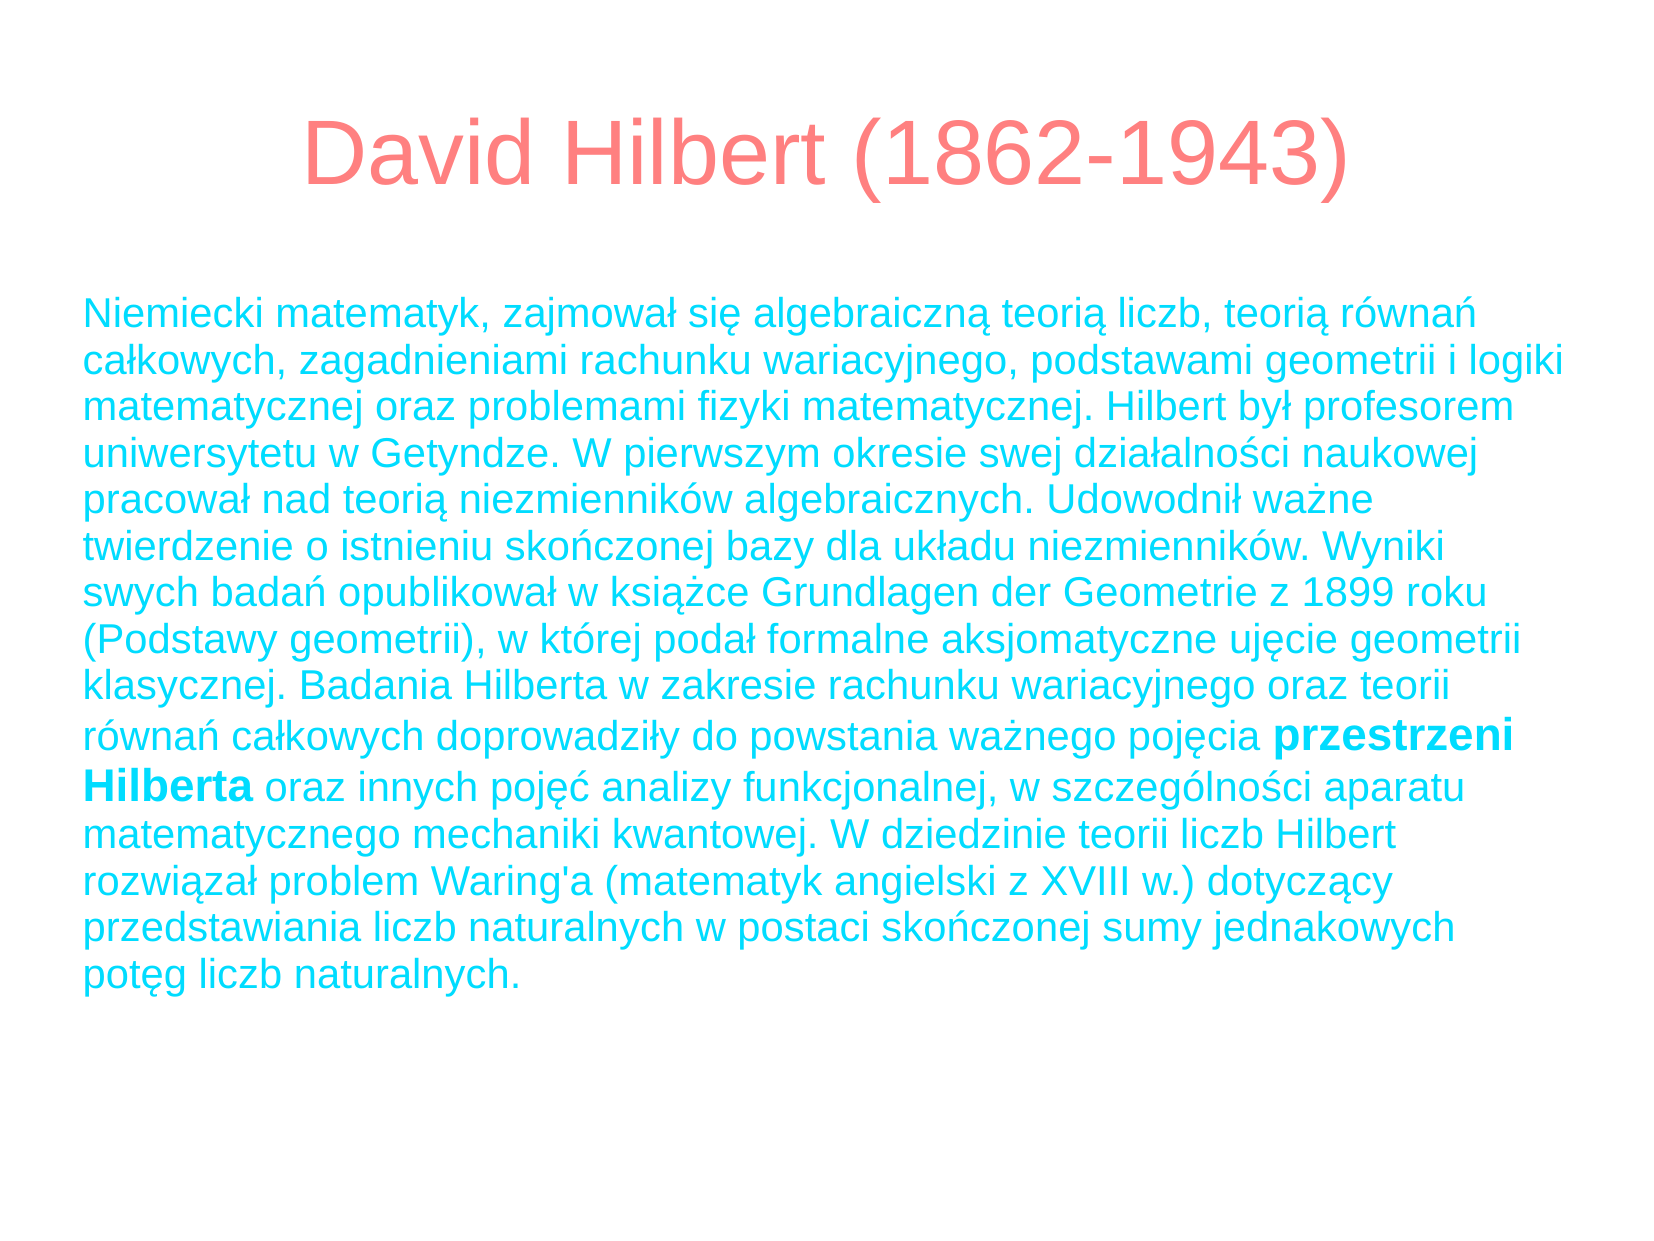

# David Hilbert (1862-1943)
Niemiecki matematyk, zajmował się algebraiczną teorią liczb, teorią równań całkowych, zagadnieniami rachunku wariacyjnego, podstawami geometrii i logiki matematycznej oraz problemami fizyki matematycznej. Hilbert był profesorem uniwersytetu w Getyndze. W pierwszym okresie swej działalności naukowej pracował nad teorią niezmienników algebraicznych. Udowodnił ważne twierdzenie o istnieniu skończonej bazy dla układu niezmienników. Wyniki swych badań opublikował w książce Grundlagen der Geometrie z 1899 roku (Podstawy geometrii), w której podał formalne aksjomatyczne ujęcie geometrii klasycznej. Badania Hilberta w zakresie rachunku wariacyjnego oraz teorii równań całkowych doprowadziły do powstania ważnego pojęcia przestrzeni Hilberta oraz innych pojęć analizy funkcjonalnej, w szczególności aparatu matematycznego mechaniki kwantowej. W dziedzinie teorii liczb Hilbert rozwiązał problem Waring'a (matematyk angielski z XVIII w.) dotyczący przedstawiania liczb naturalnych w postaci skończonej sumy jednakowych potęg liczb naturalnych.